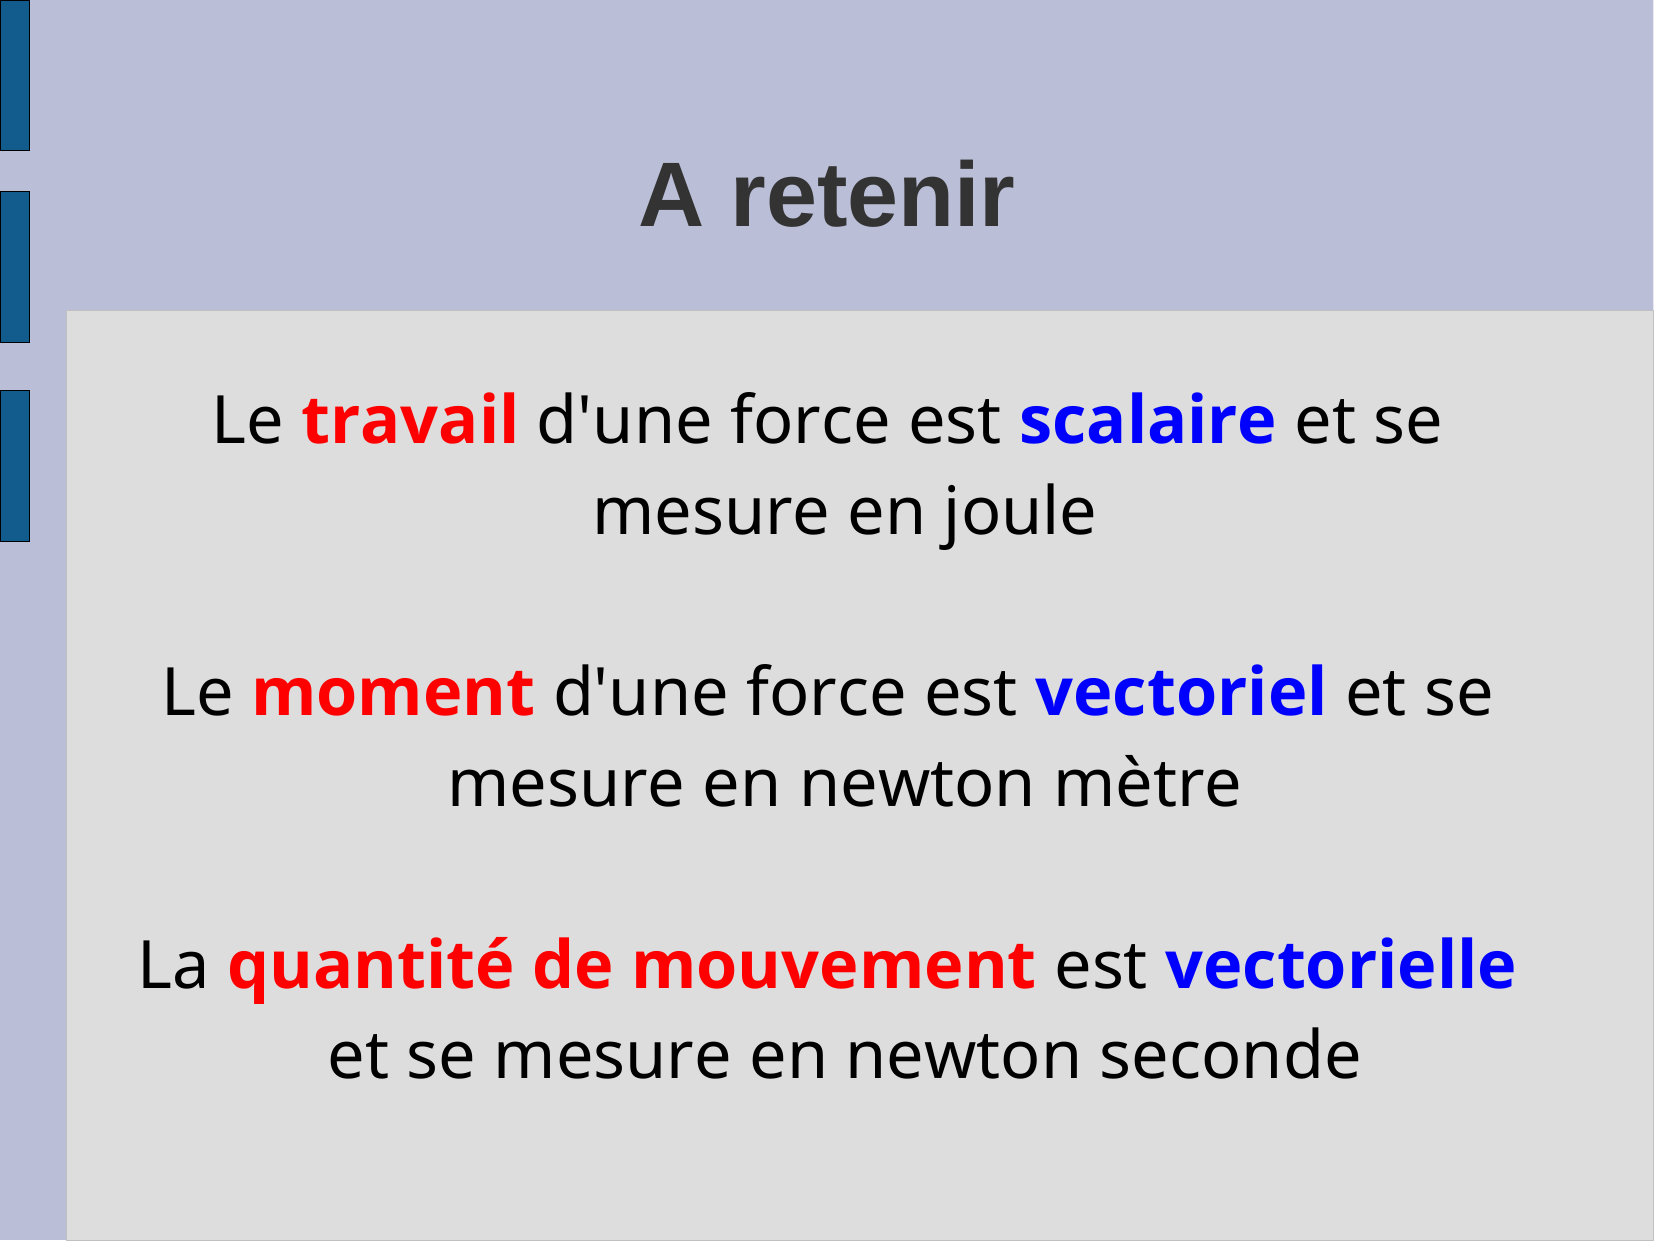

# A retenir
Le travail d'une force est scalaire et se mesure en joule
Le moment d'une force est vectoriel et se mesure en newton mètre
La quantité de mouvement est vectorielle et se mesure en newton seconde